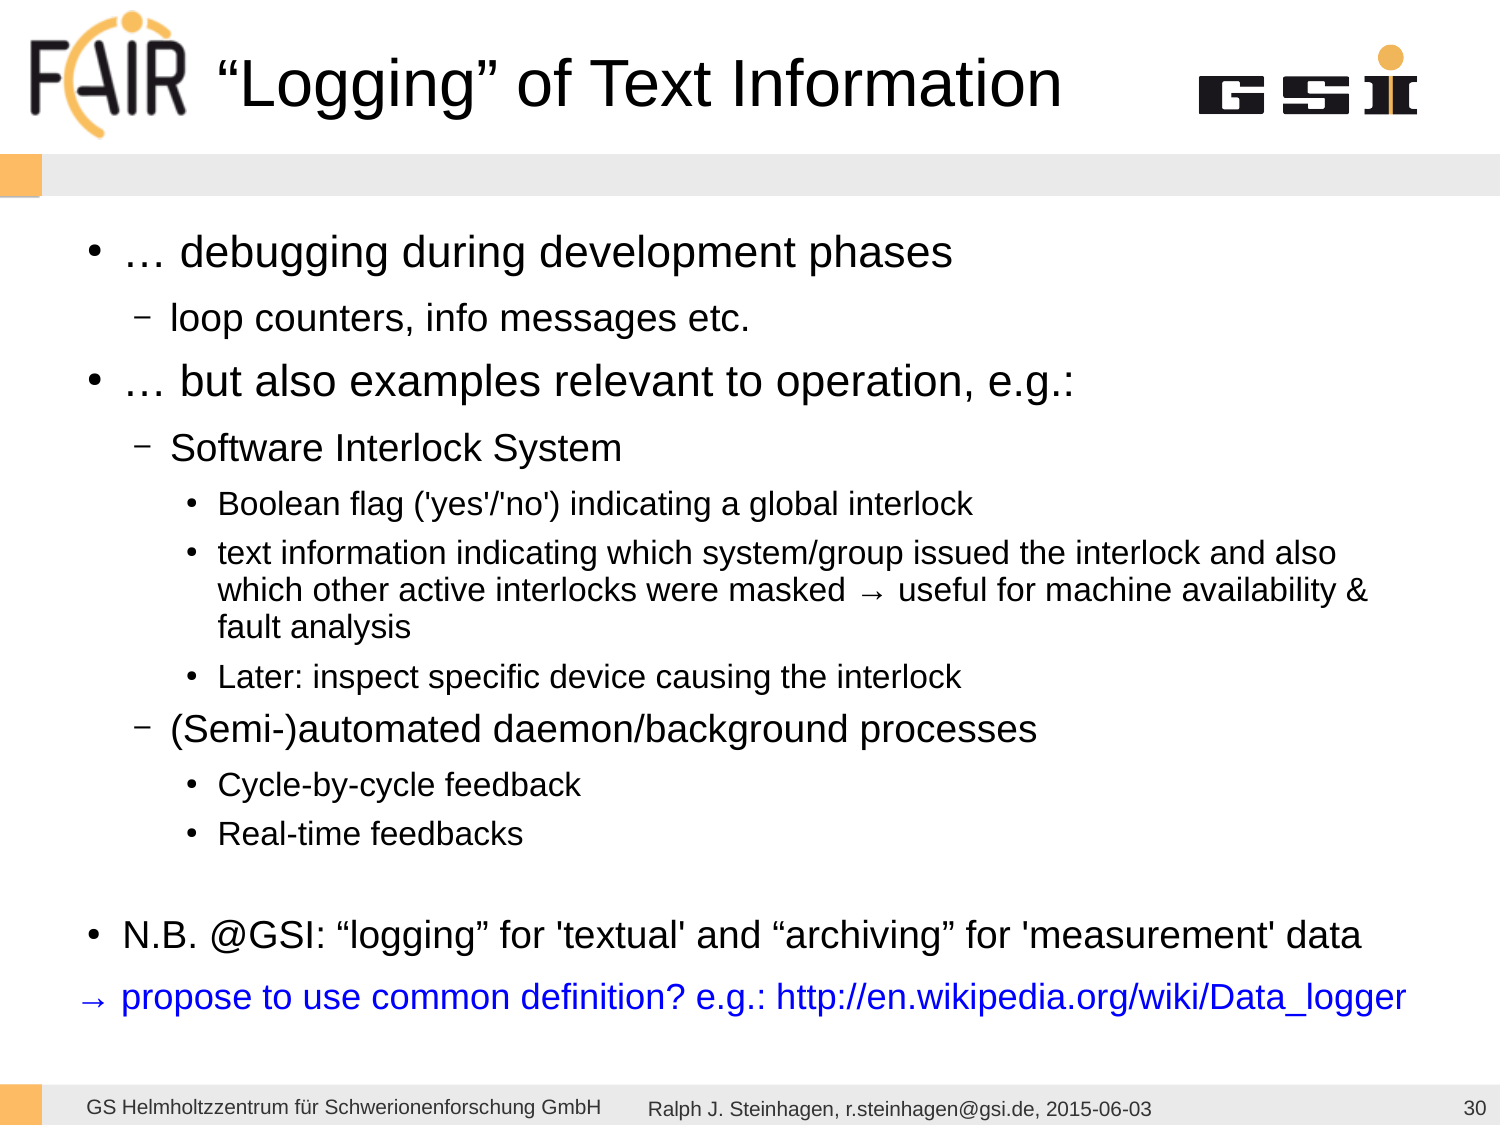

# “Logging” of Text Information
… debugging during development phases
loop counters, info messages etc.
… but also examples relevant to operation, e.g.:
Software Interlock System
Boolean flag ('yes'/'no') indicating a global interlock
text information indicating which system/group issued the interlock and also which other active interlocks were masked → useful for machine availability & fault analysis
Later: inspect specific device causing the interlock
(Semi-)automated daemon/background processes
Cycle-by-cycle feedback
Real-time feedbacks
N.B. @GSI: “logging” for 'textual' and “archiving” for 'measurement' data
→ propose to use common definition? e.g.: http://en.wikipedia.org/wiki/Data_logger